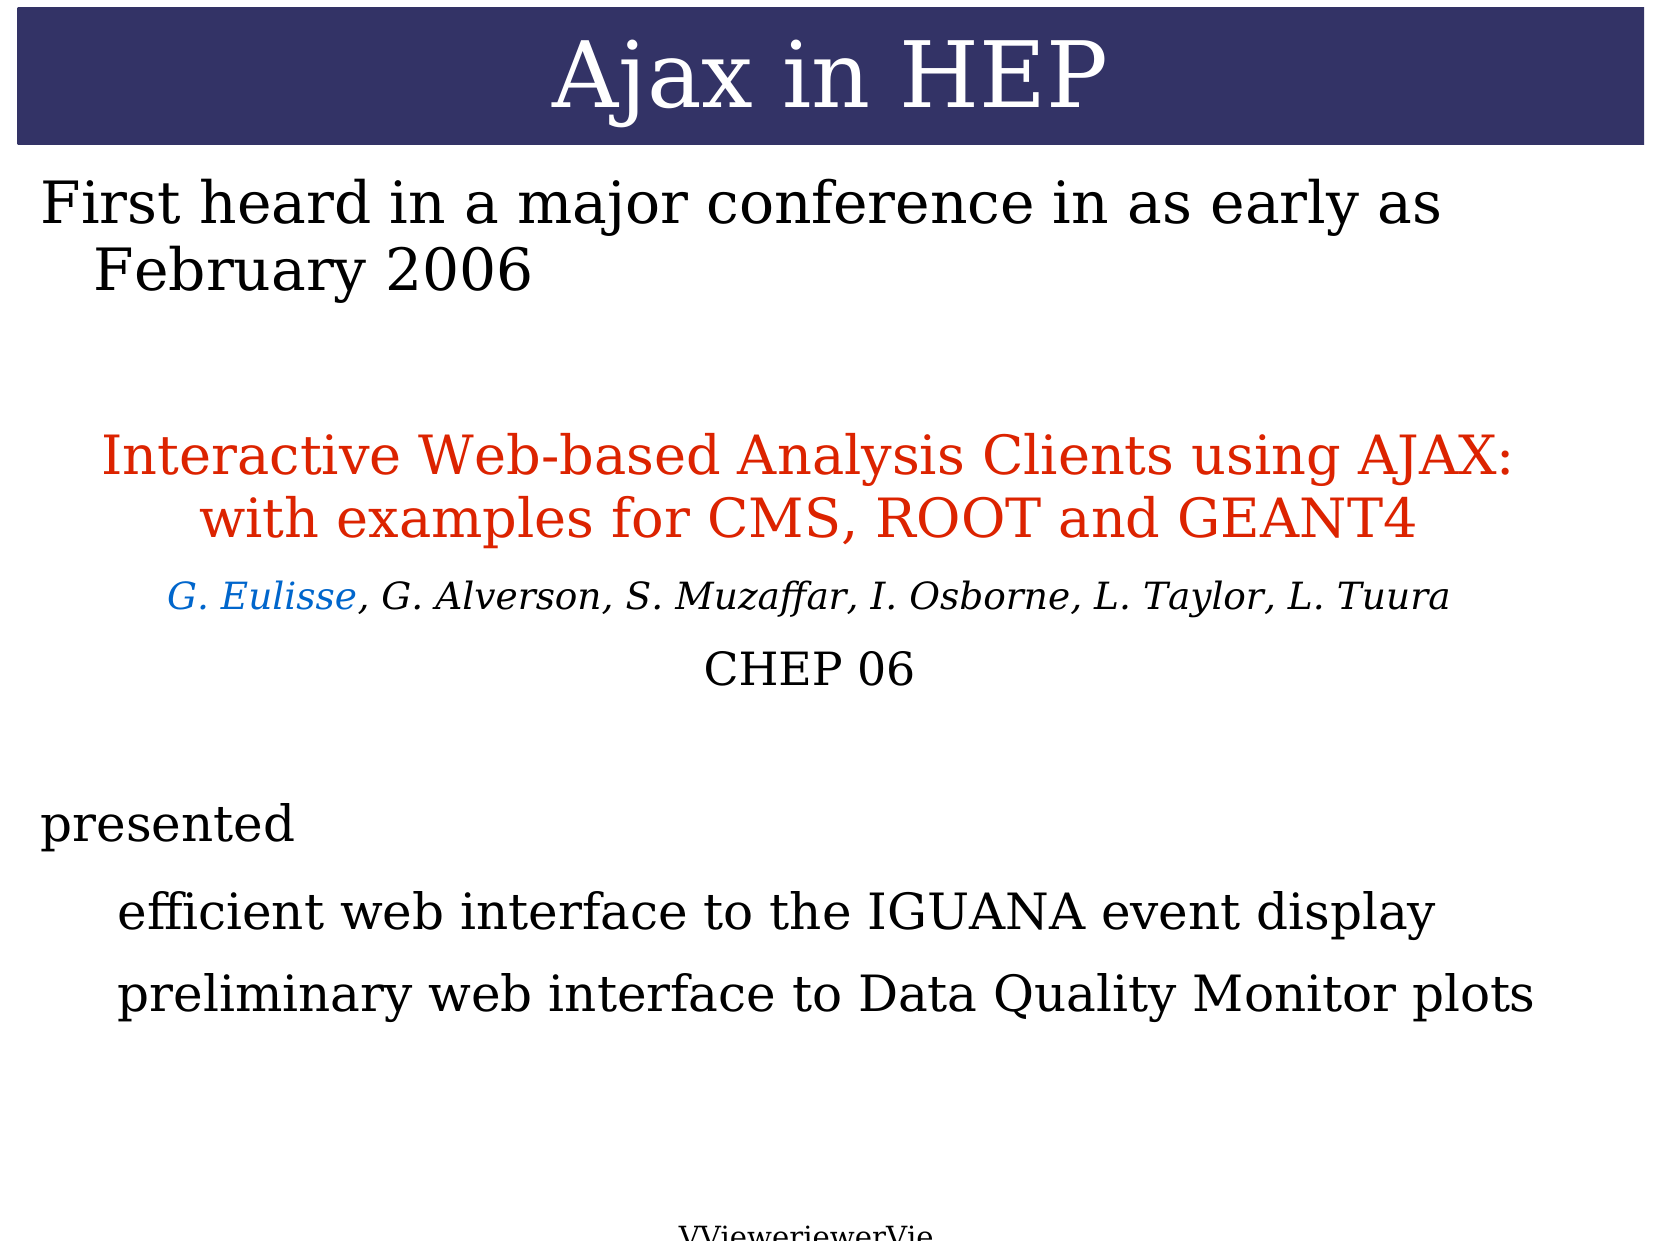

# Ajax in HEP
First heard in a major conference in as early as February 2006
Interactive Web-based Analysis Clients using AJAX: with examples for CMS, ROOT and GEANT4
G. Eulisse, G. Alverson, S. Muzaffar, I. Osborne, L. Taylor, L. Tuura
CHEP 06
presented
efficient web interface to the IGUANA event display
preliminary web interface to Data Quality Monitor plots
10